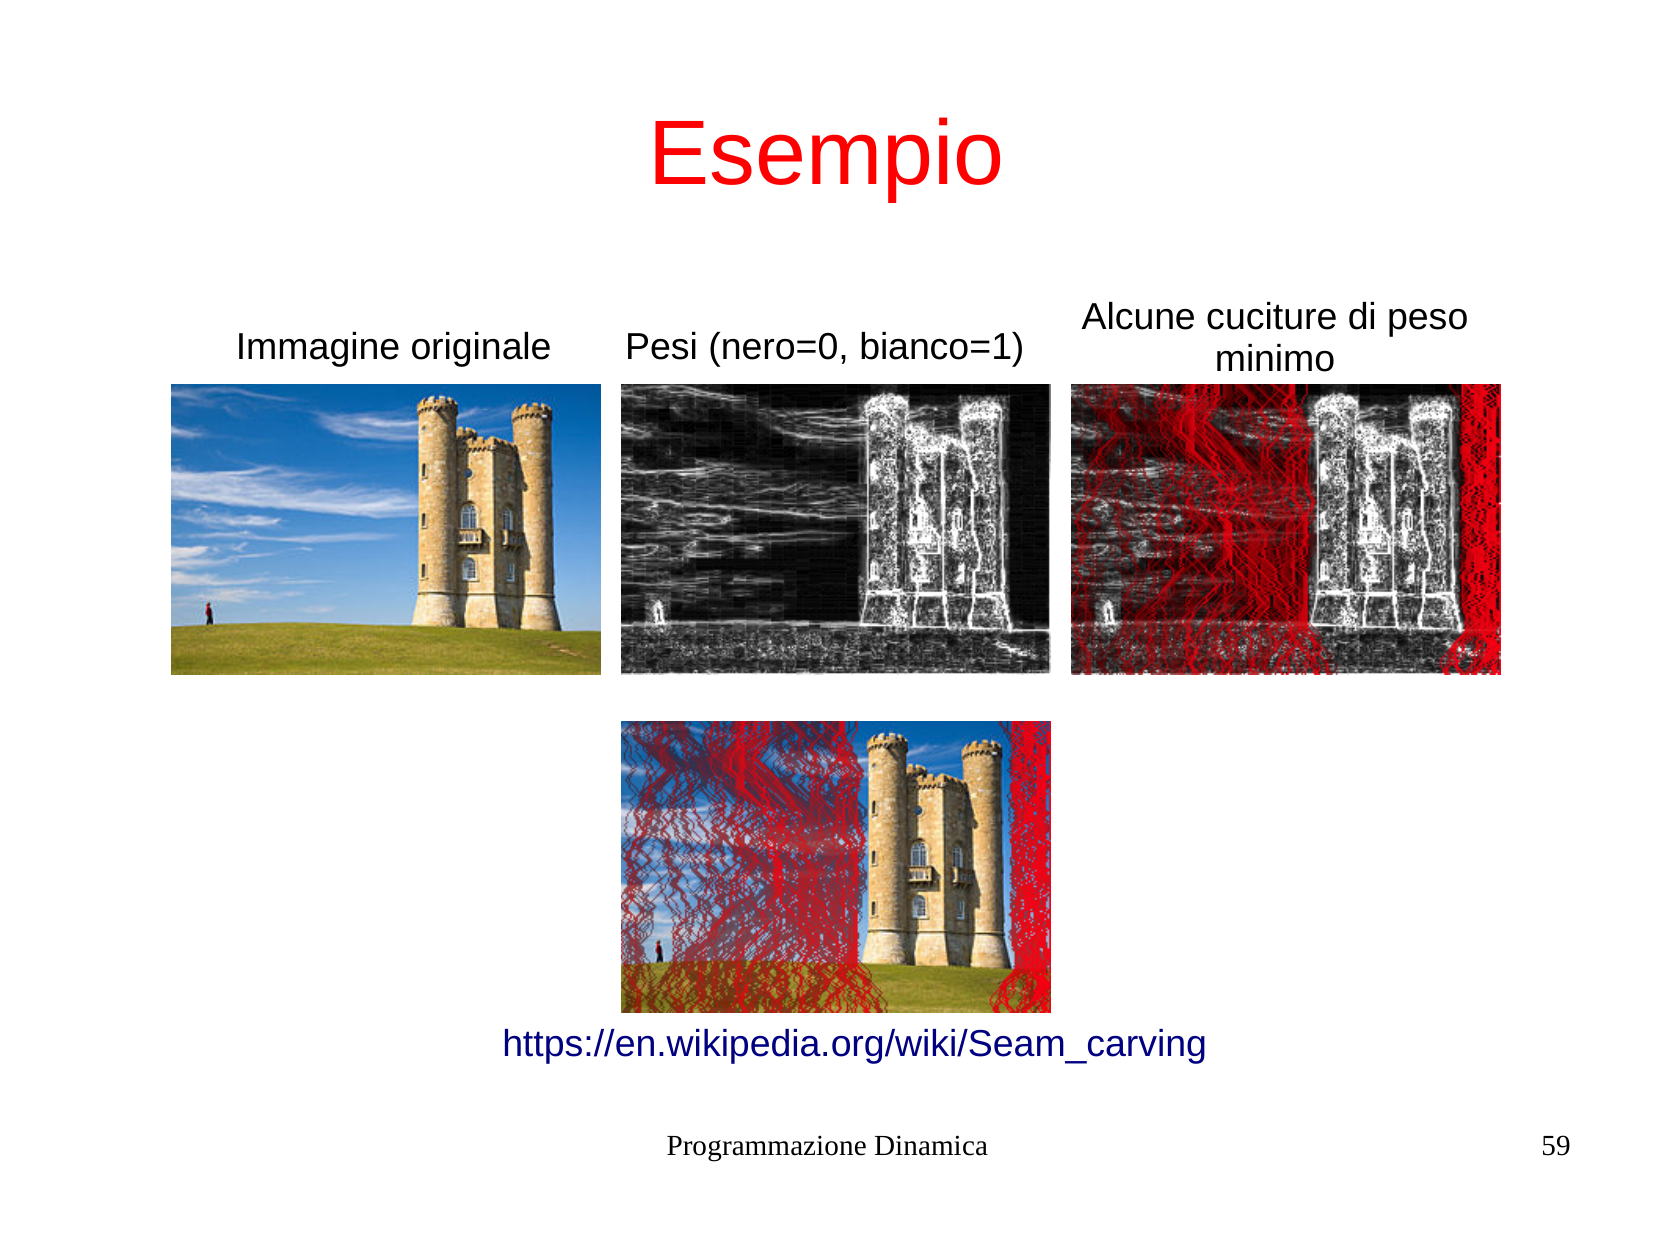

# Esempio
Alcune cuciture di peso minimo
Immagine originale
Pesi (nero=0, bianco=1)
https://en.wikipedia.org/wiki/Seam_carving
Programmazione Dinamica
59